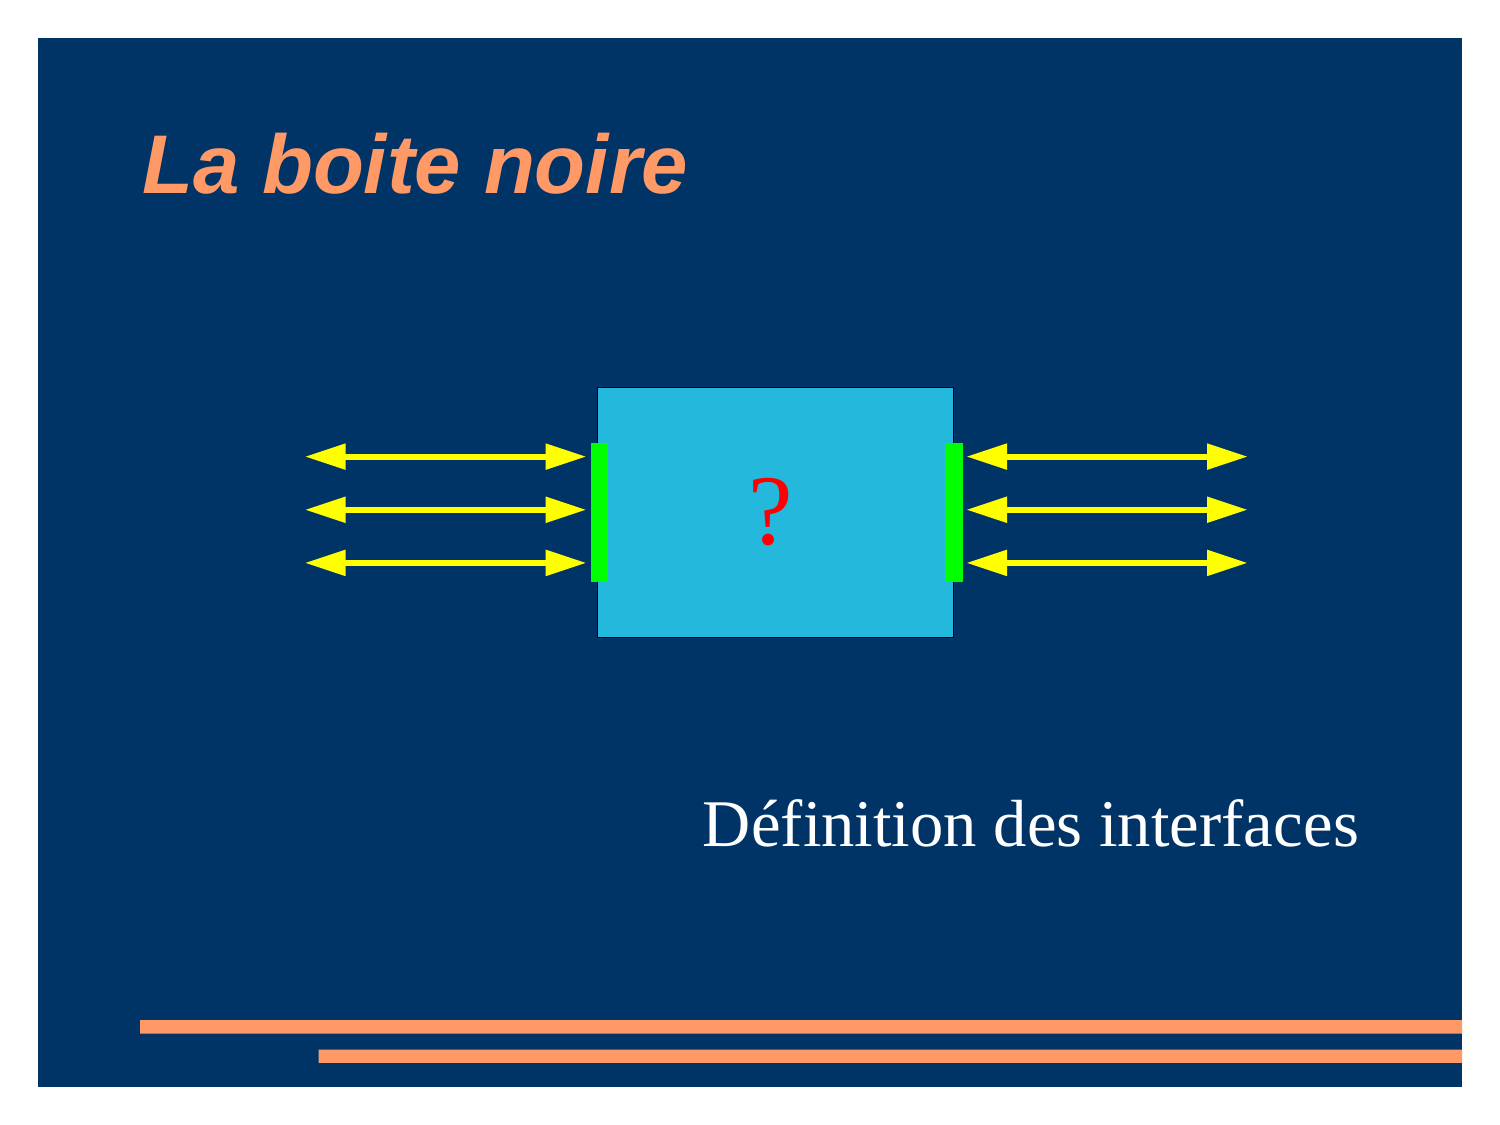

# La boite noire
?
Définition des interfaces